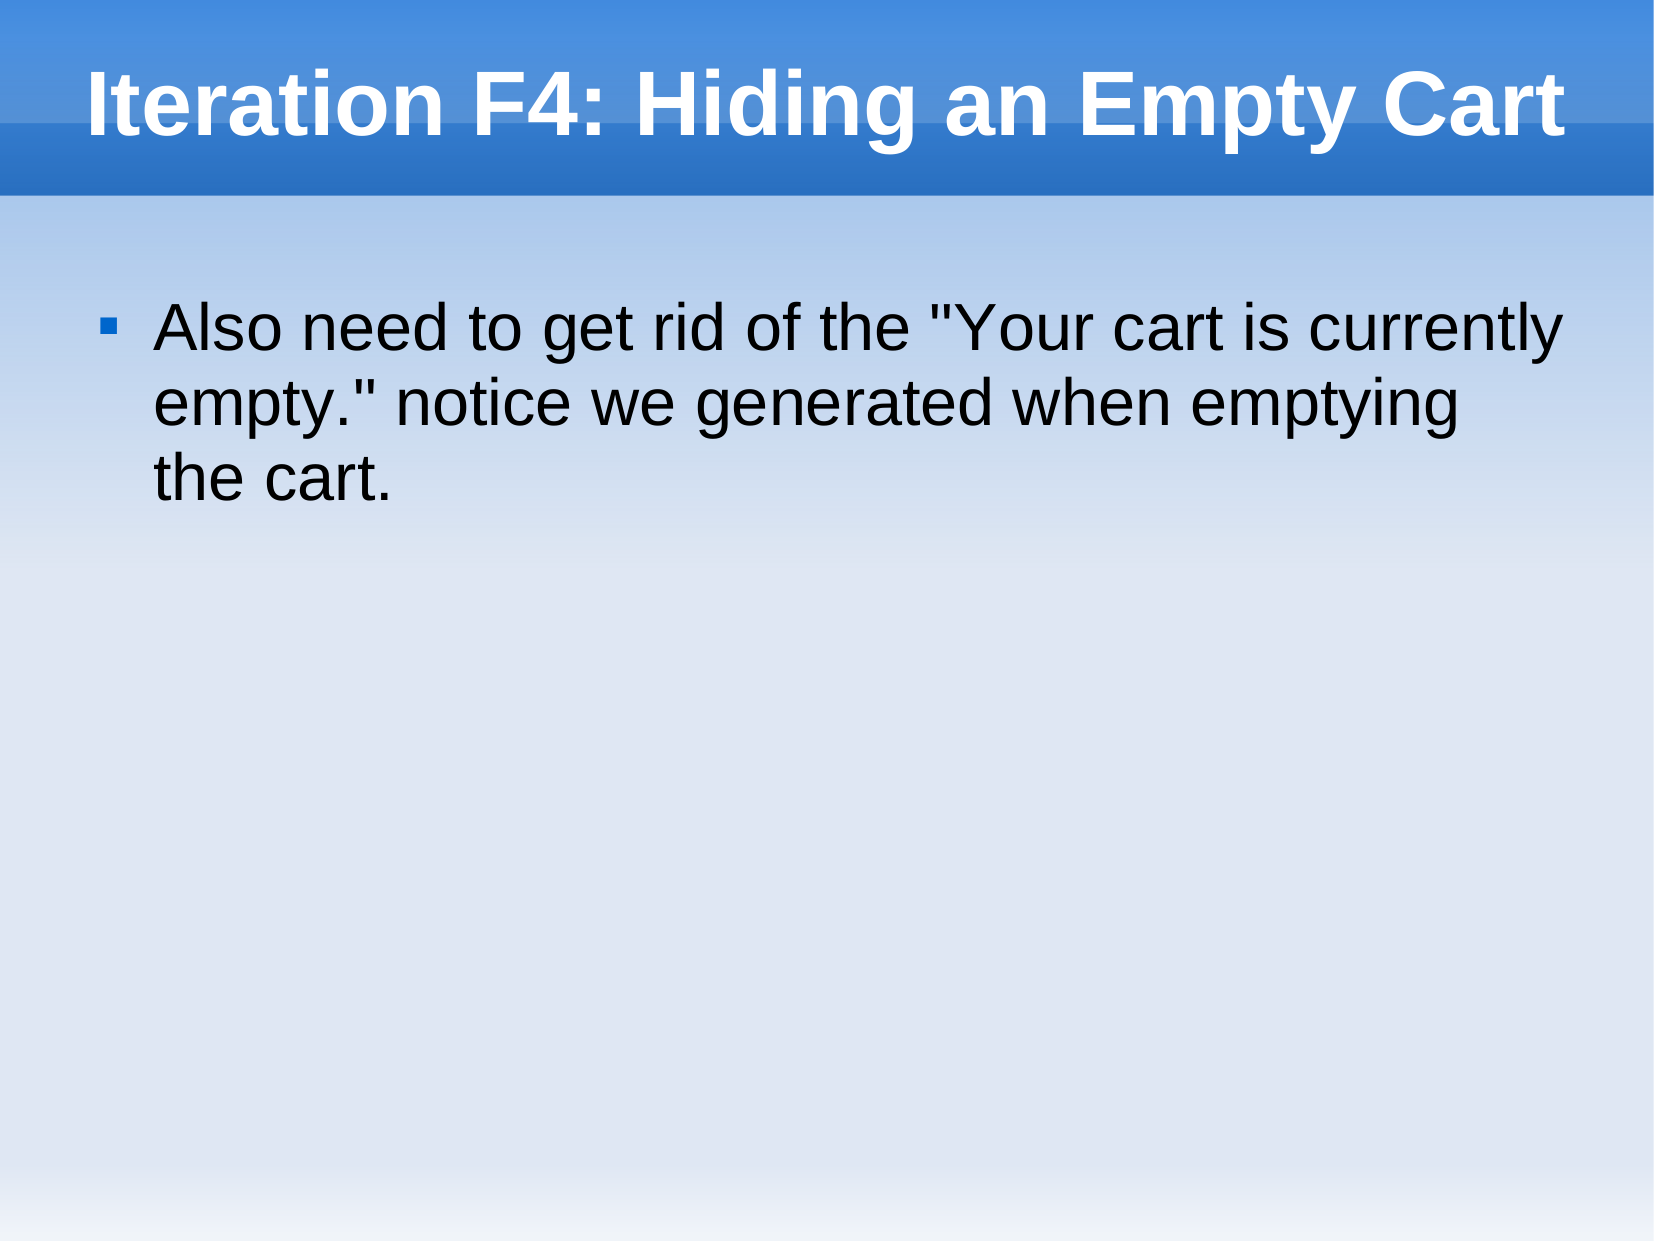

Iteration F4: Hiding an Empty Cart
# Also need to get rid of the "Your cart is currently empty." notice we generated when emptying the cart.